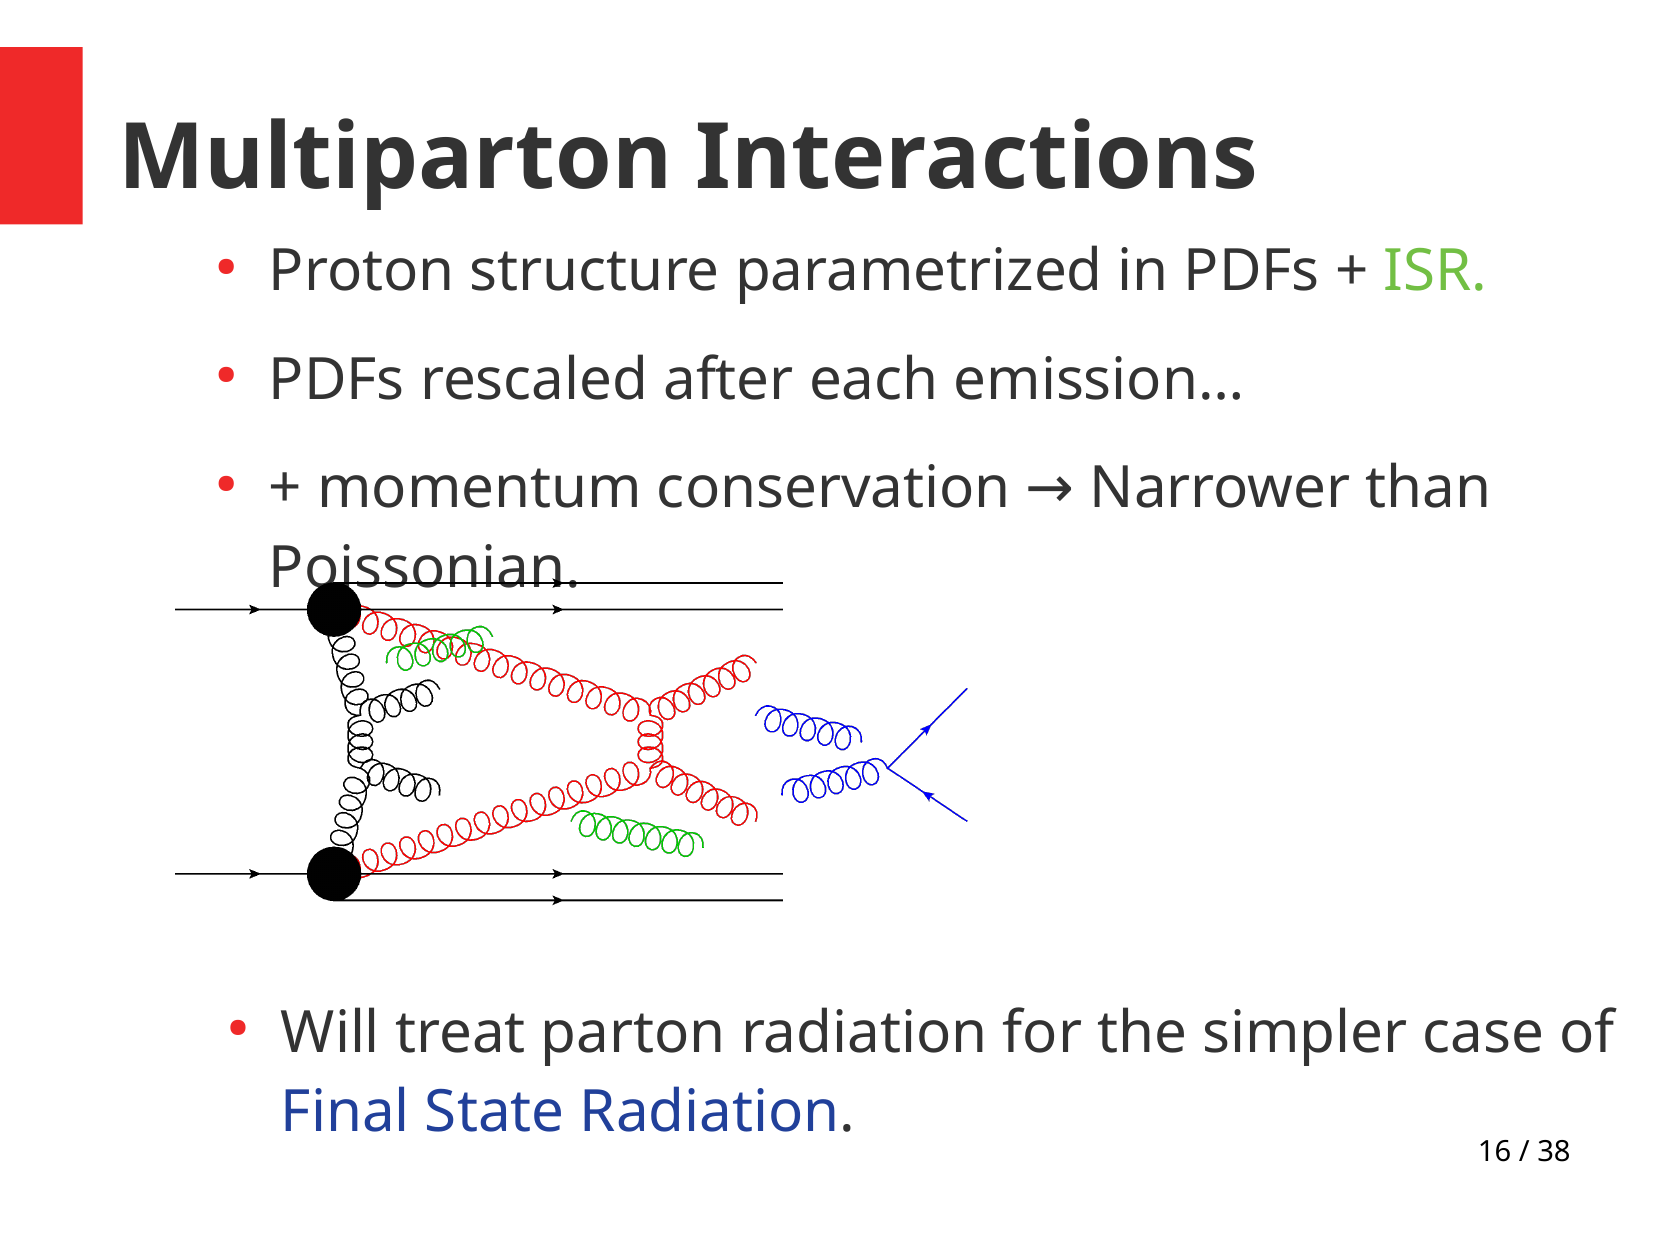

# Multiparton Interactions
Proton structure parametrized in PDFs + ISR.
PDFs rescaled after each emission…
+ momentum conservation → Narrower than Poissonian.
Will treat parton radiation for the simpler case of Final State Radiation.
16